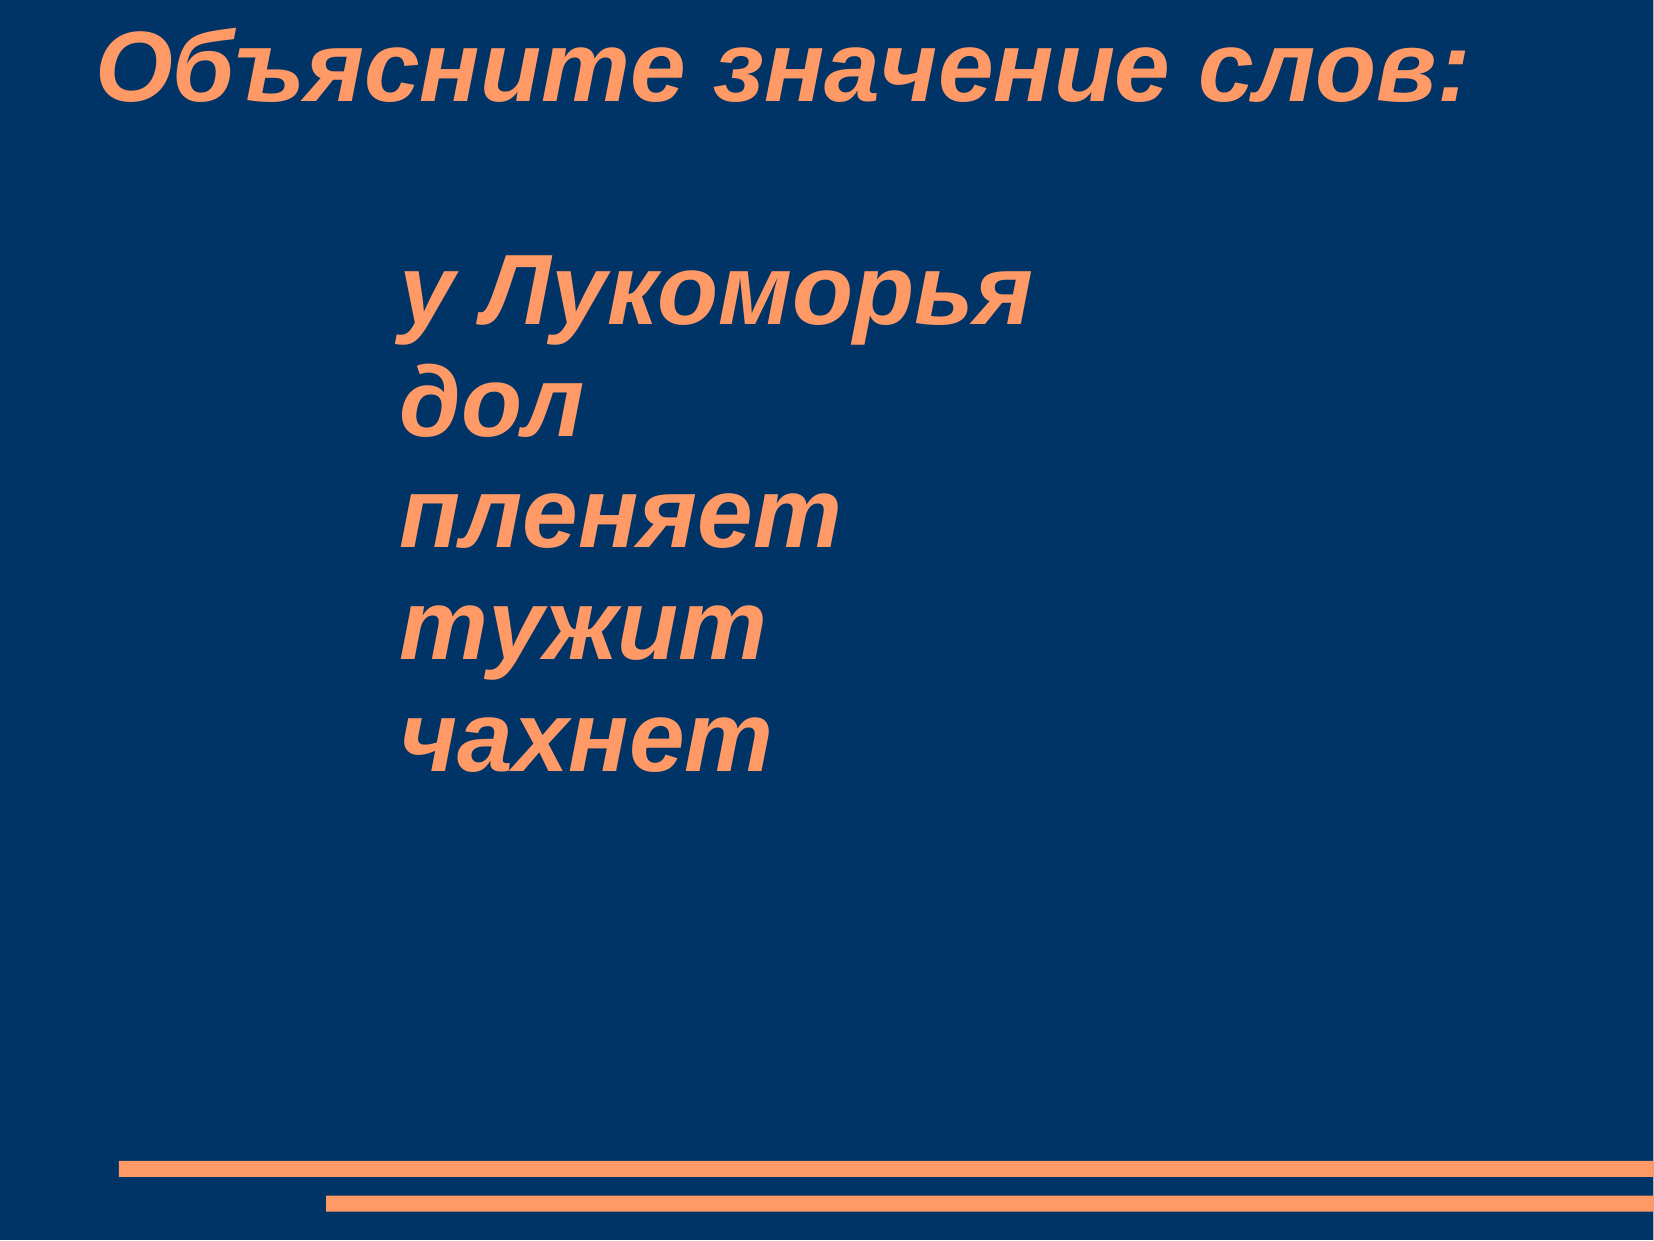

# Объясните значение слов: у Лукоморья дол пленяет тужит чахнет